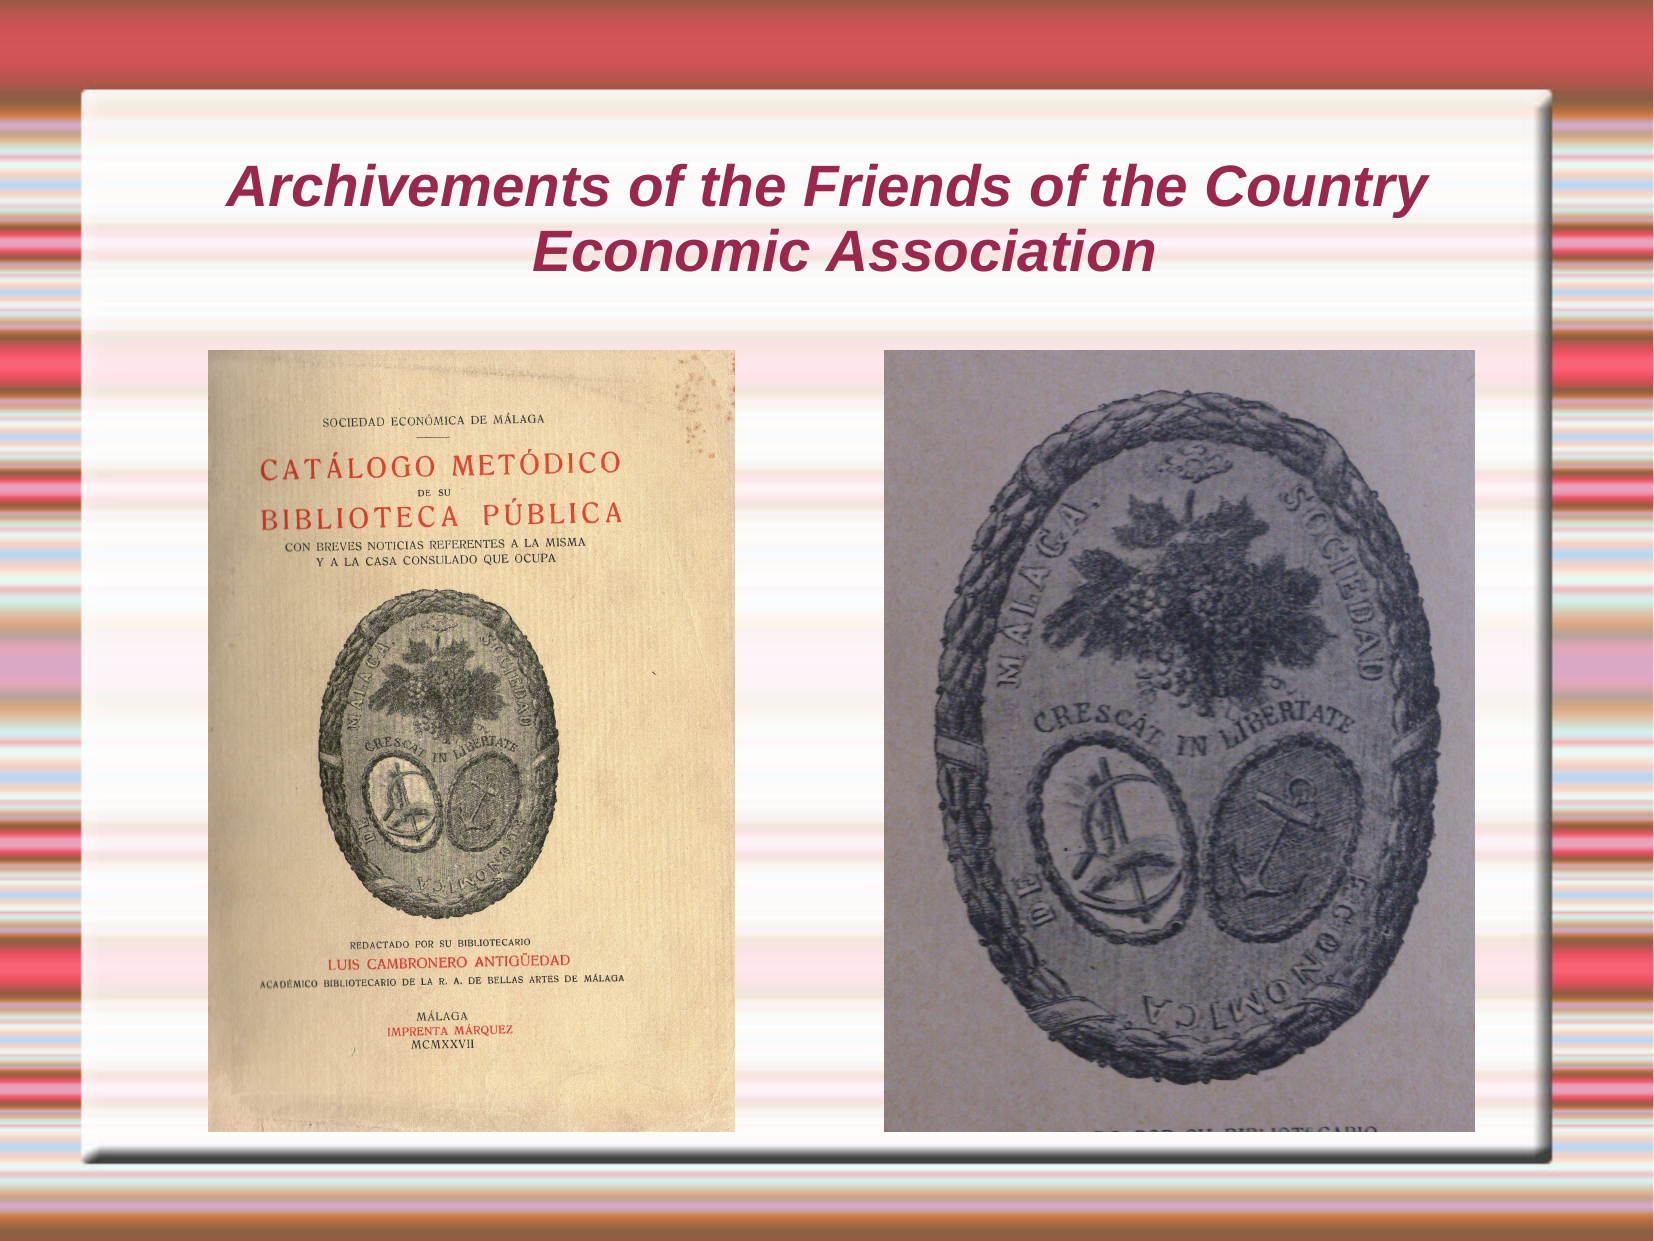

# Archivements of the Friends of the Country Economic Association